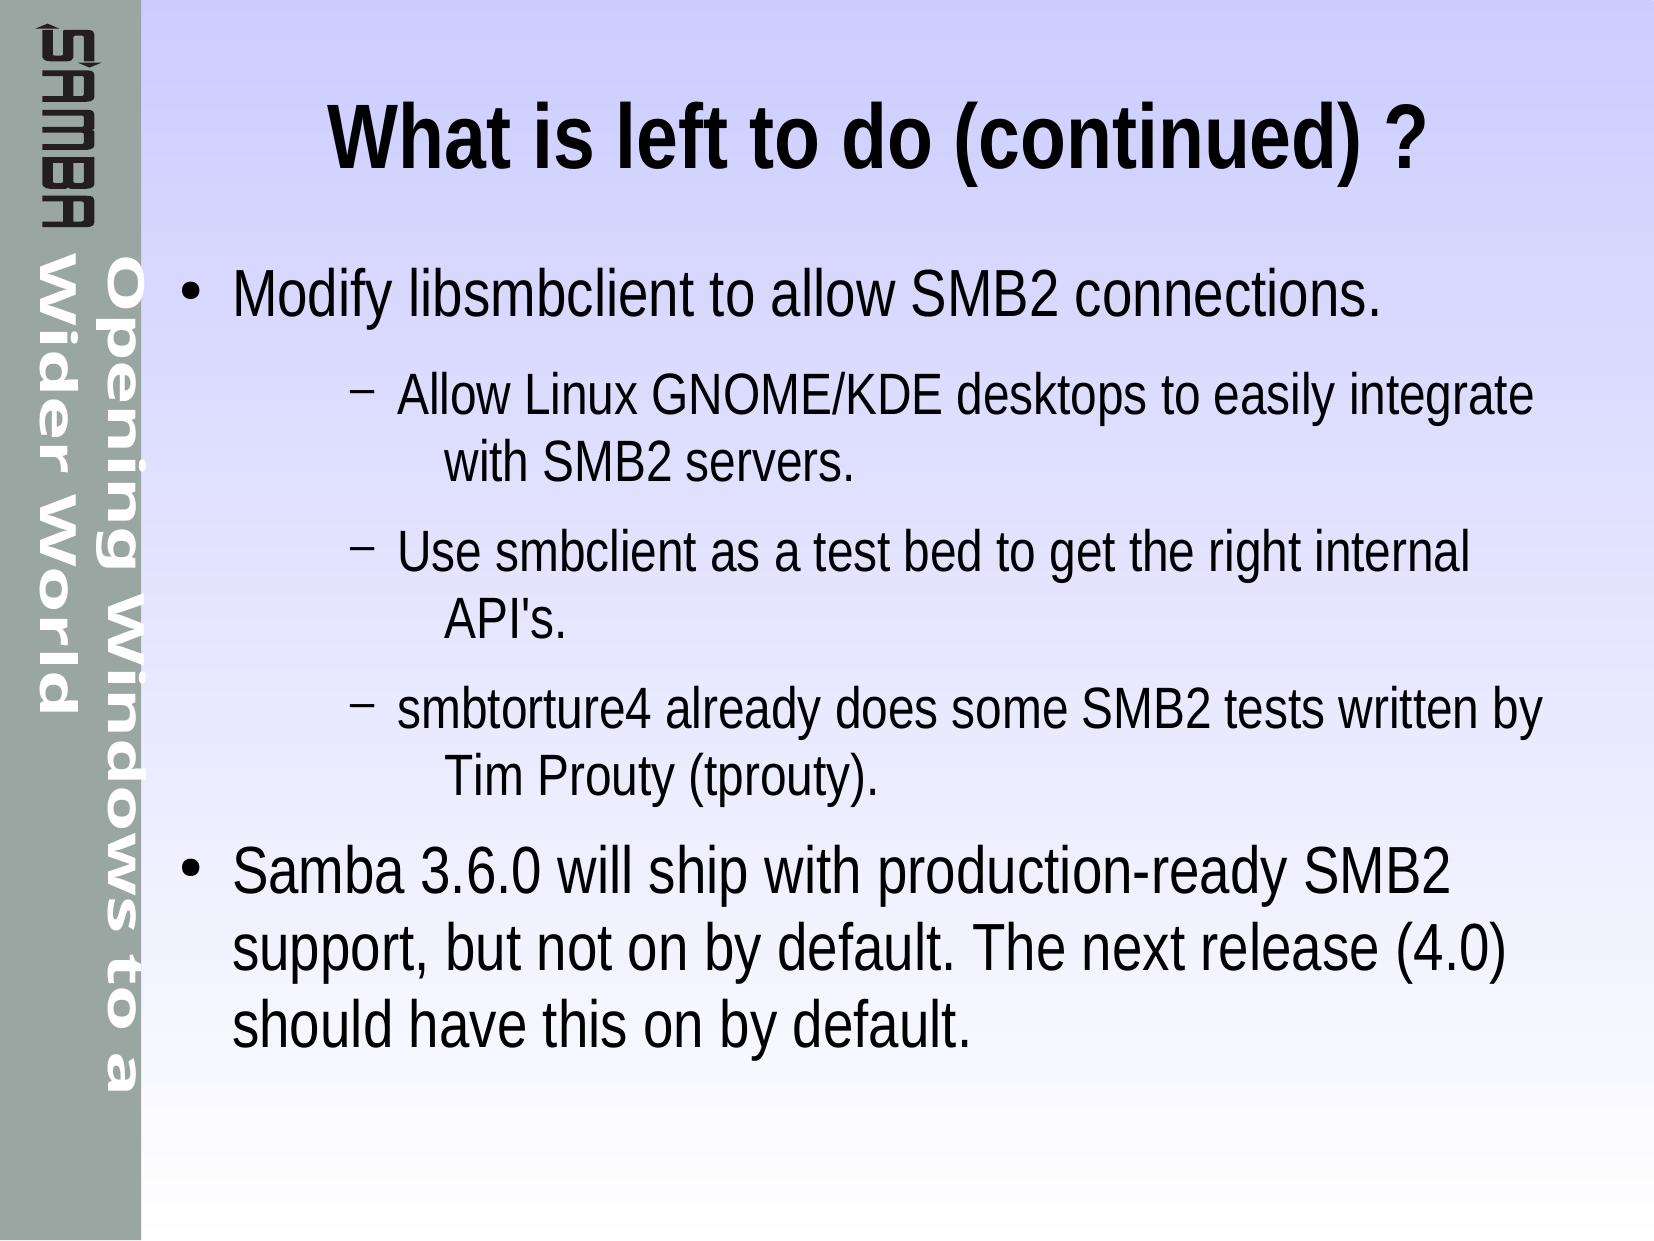

# What is left to do (continued) ?
Modify libsmbclient to allow SMB2 connections.
Allow Linux GNOME/KDE desktops to easily integrate with SMB2 servers.
Use smbclient as a test bed to get the right internal API's.
smbtorture4 already does some SMB2 tests written by Tim Prouty (tprouty).
Samba 3.6.0 will ship with production-ready SMB2 support, but not on by default. The next release (4.0) should have this on by default.